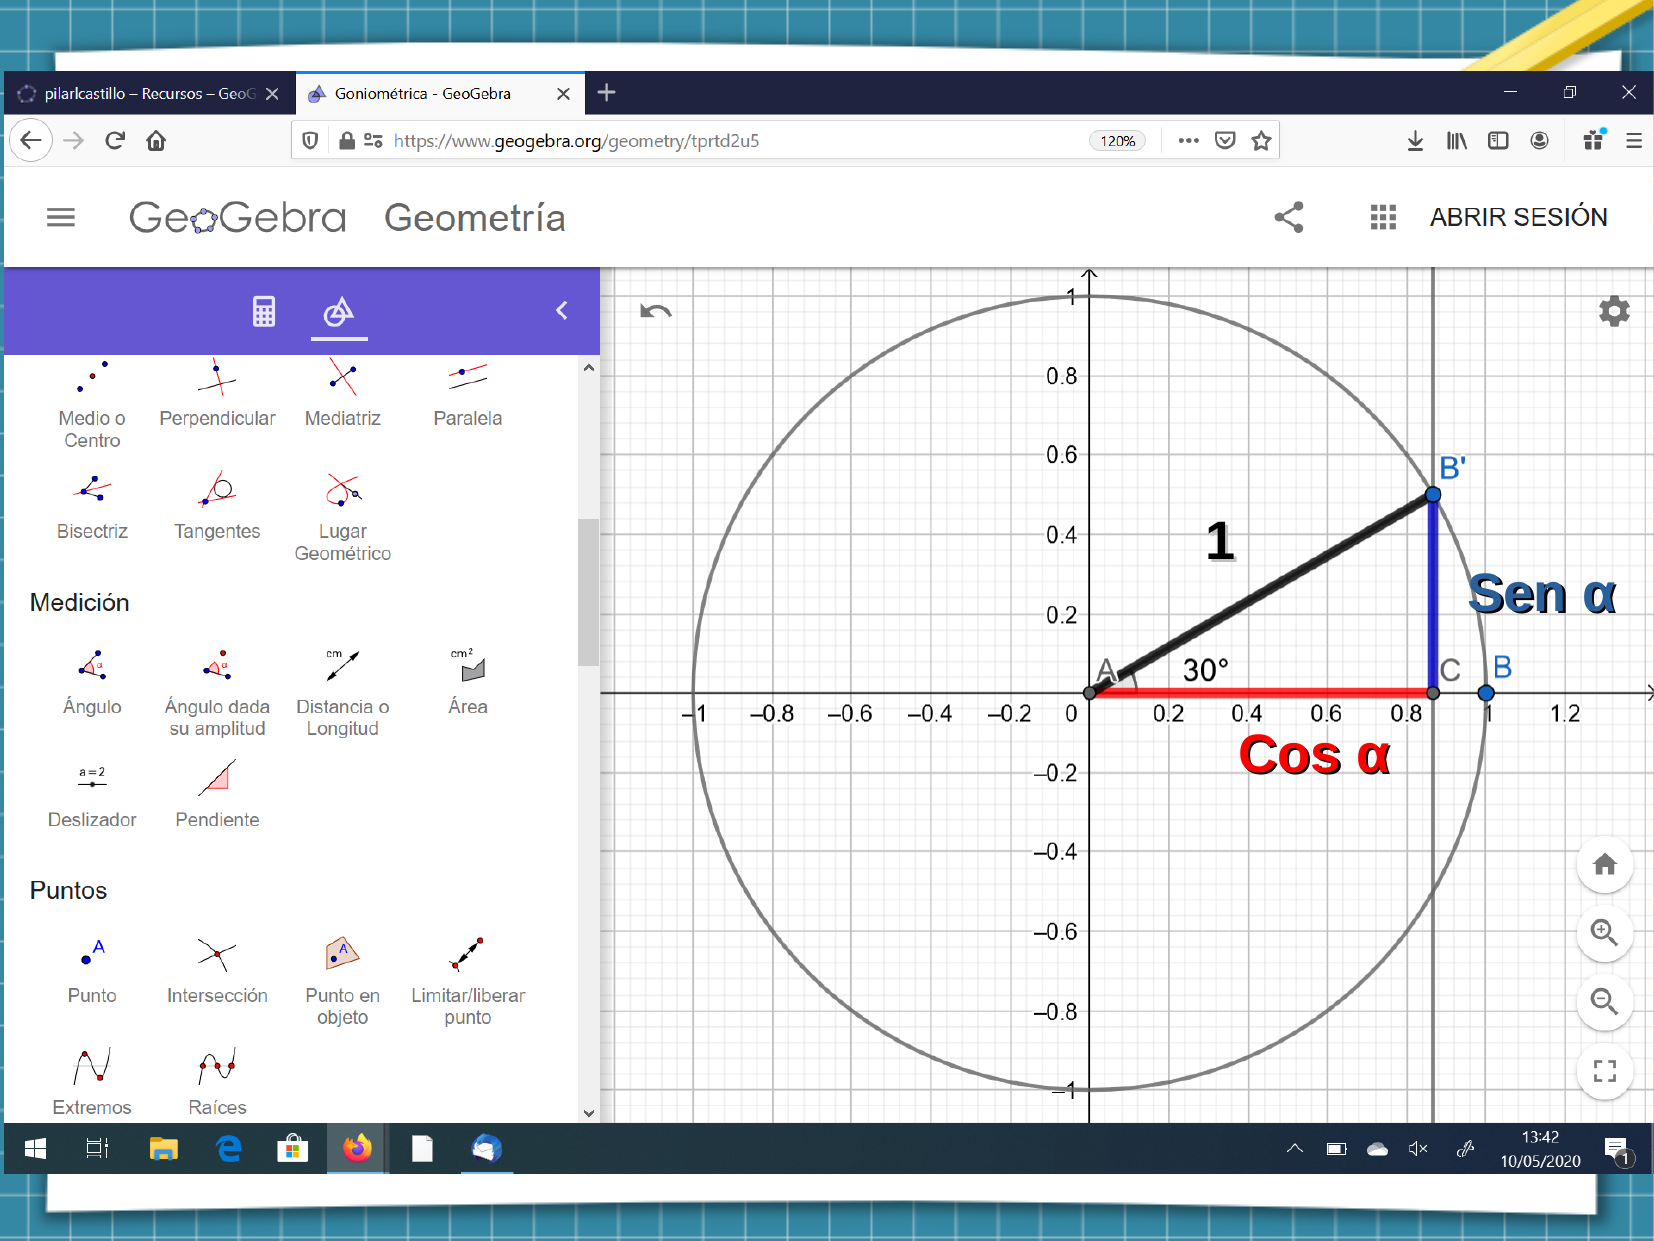

1
Sen α
CO
Cos α
CC